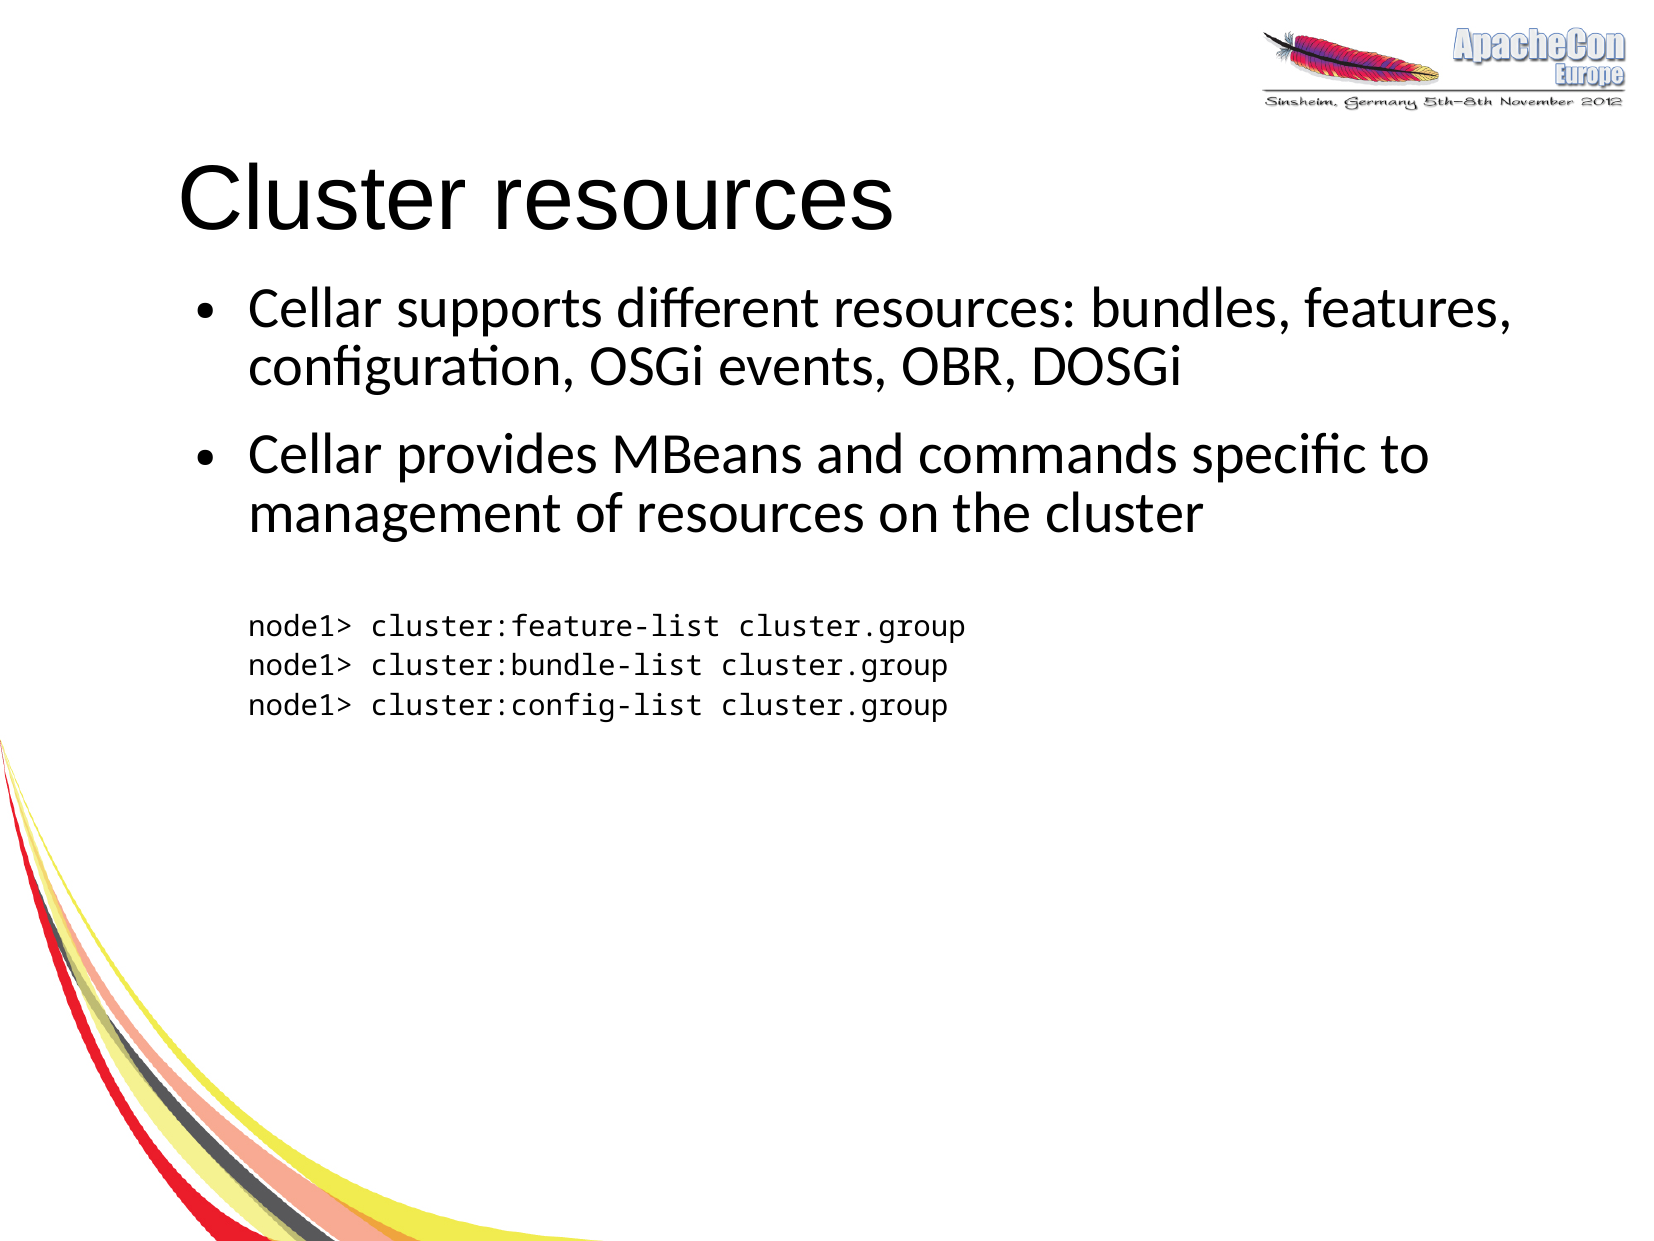

# Cluster resources
Cellar supports different resources: bundles, features, configuration, OSGi events, OBR, DOSGi
Cellar provides MBeans and commands specific to management of resources on the cluster
node1> cluster:feature-list cluster.group
node1> cluster:bundle-list cluster.group
node1> cluster:config-list cluster.group